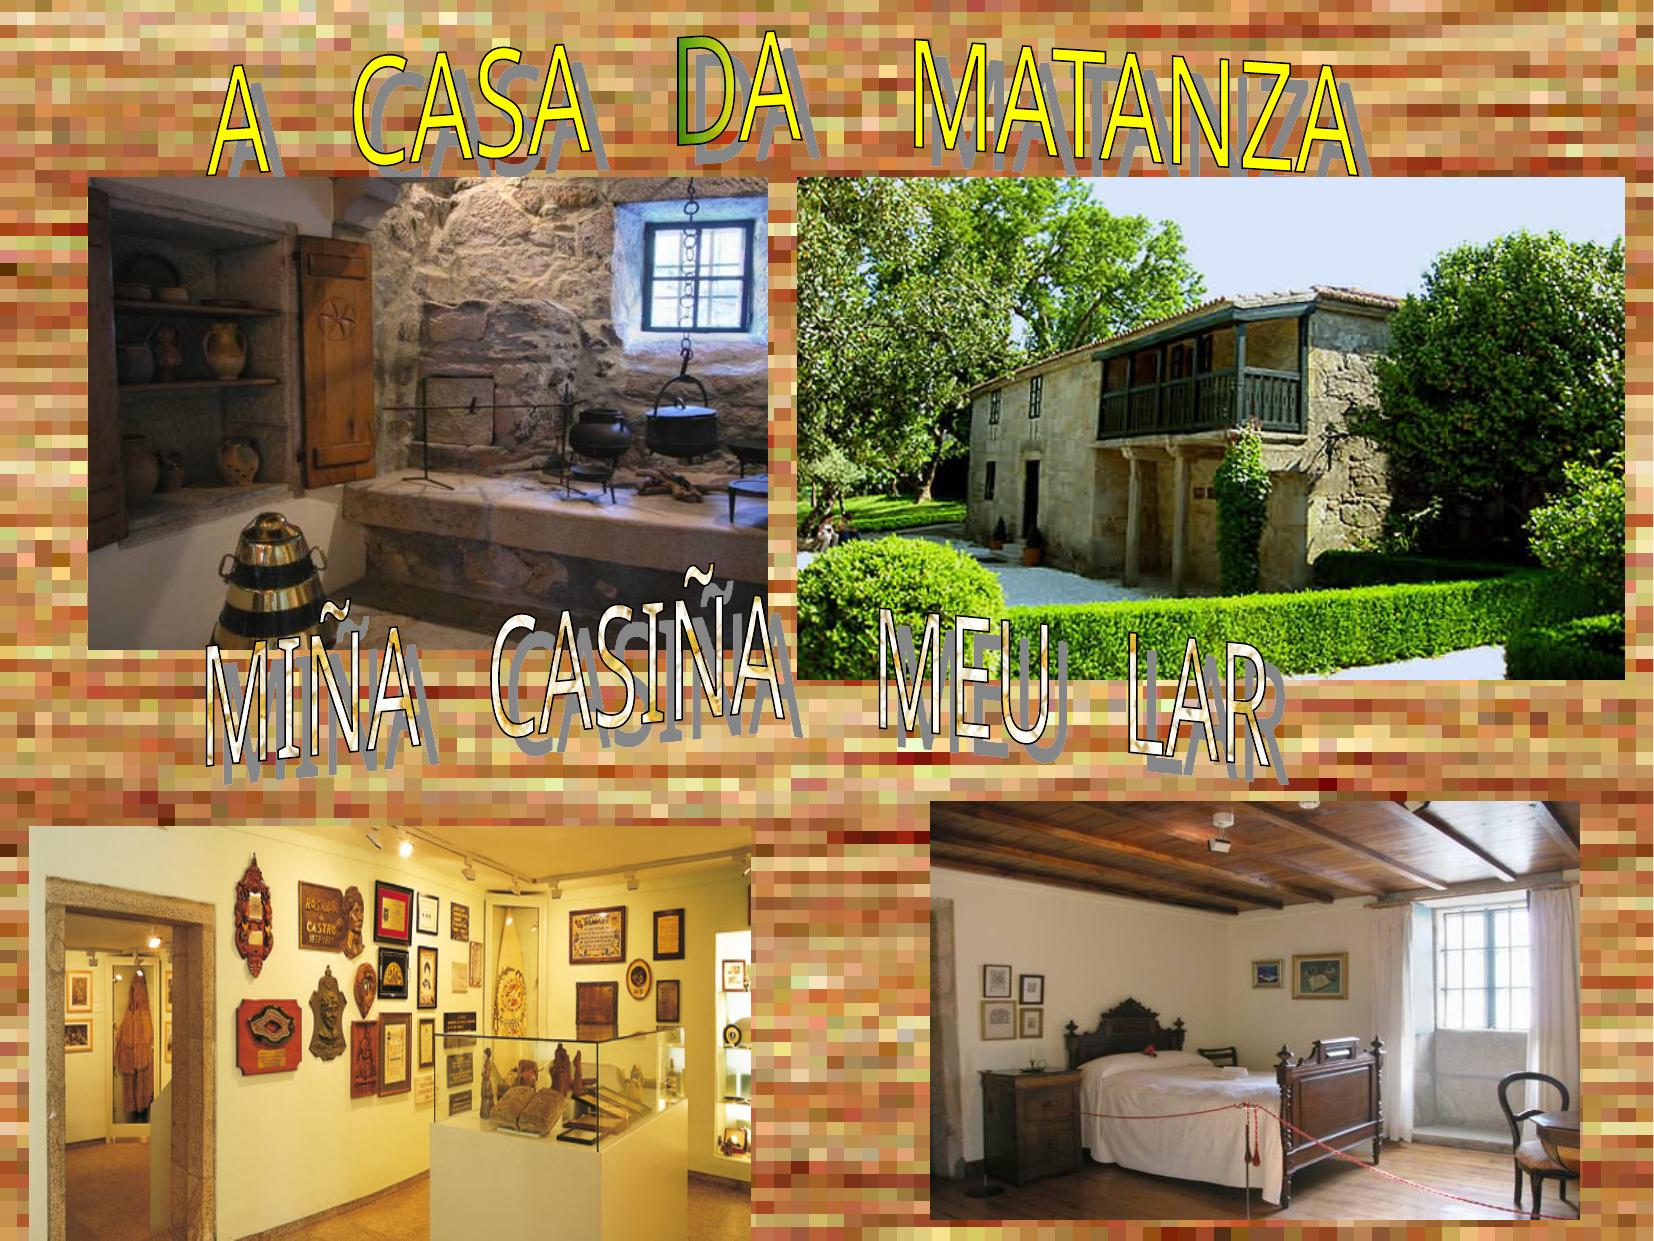

A CASA DA MATANZA
MIÑA CASIÑA MEU LAR